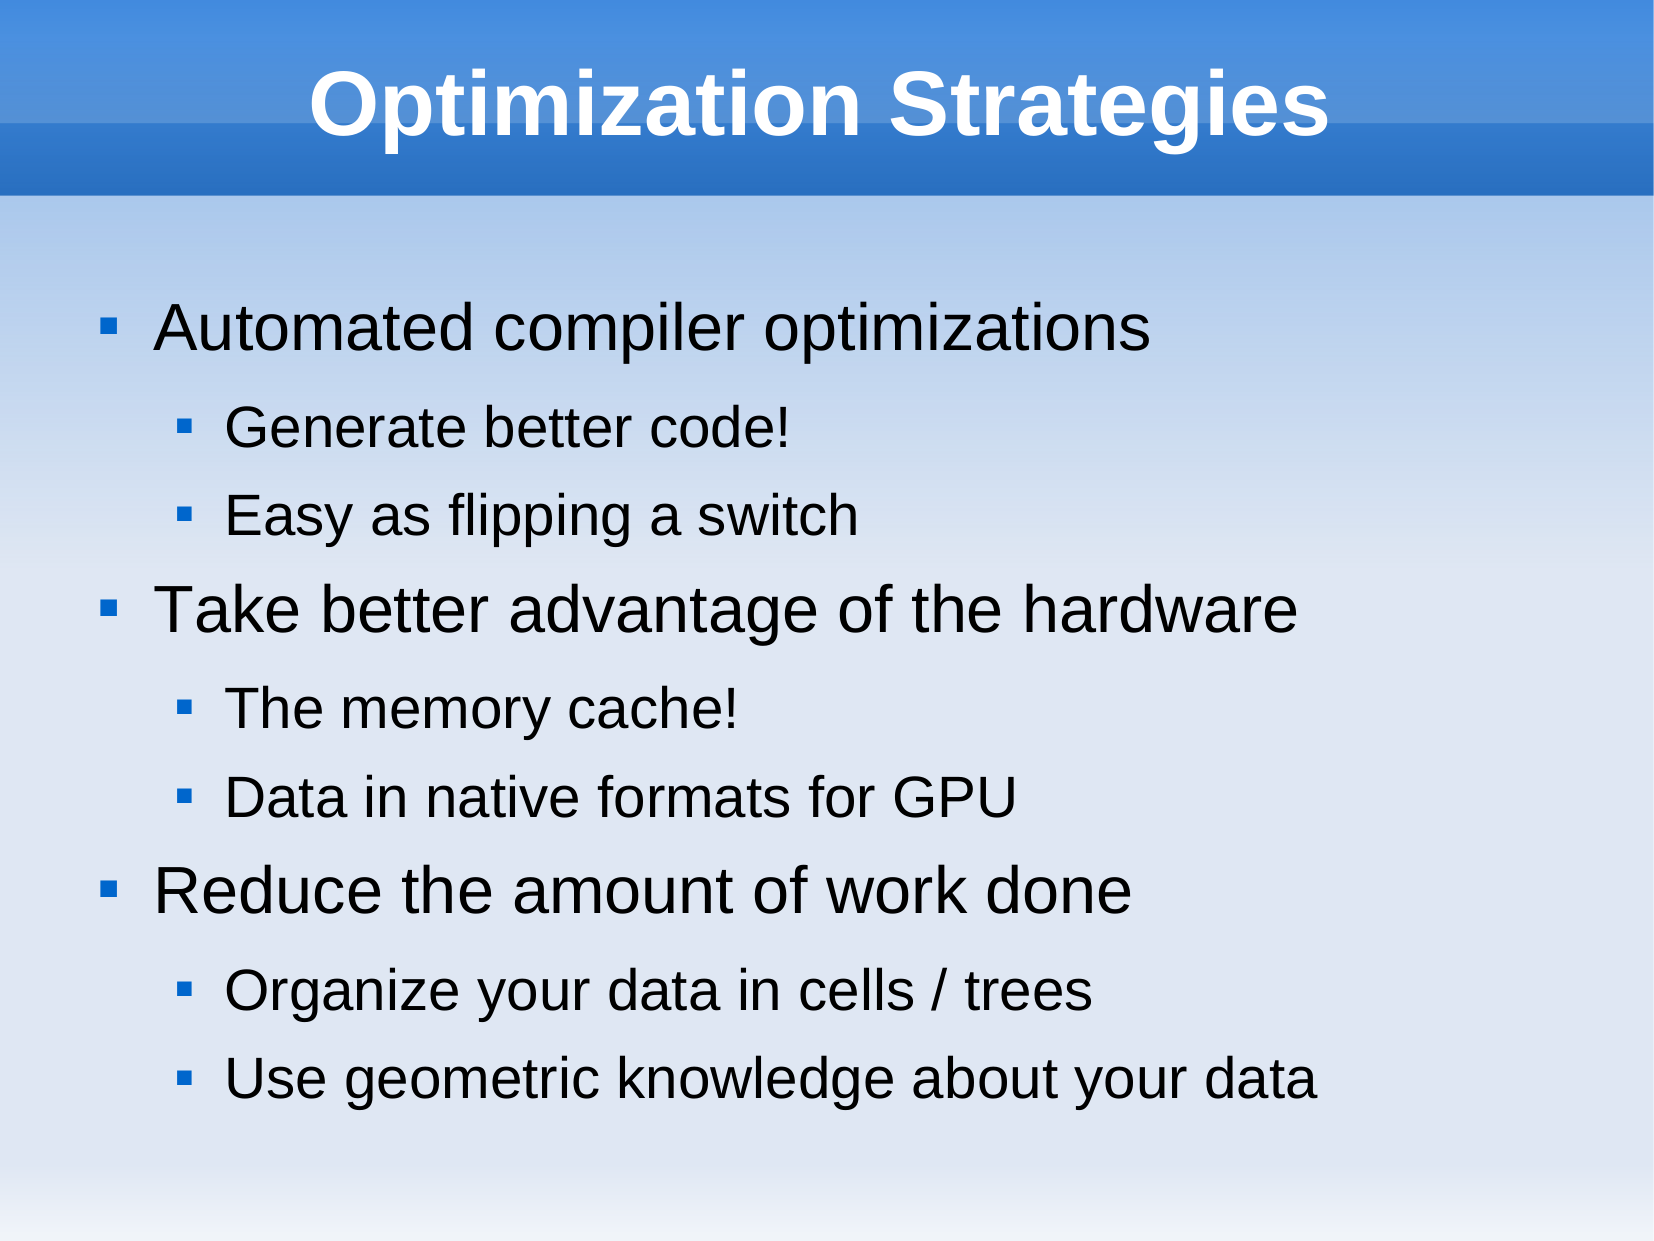

# Optimization Strategies
Automated compiler optimizations
Generate better code!
Easy as flipping a switch
Take better advantage of the hardware
The memory cache!
Data in native formats for GPU
Reduce the amount of work done
Organize your data in cells / trees
Use geometric knowledge about your data